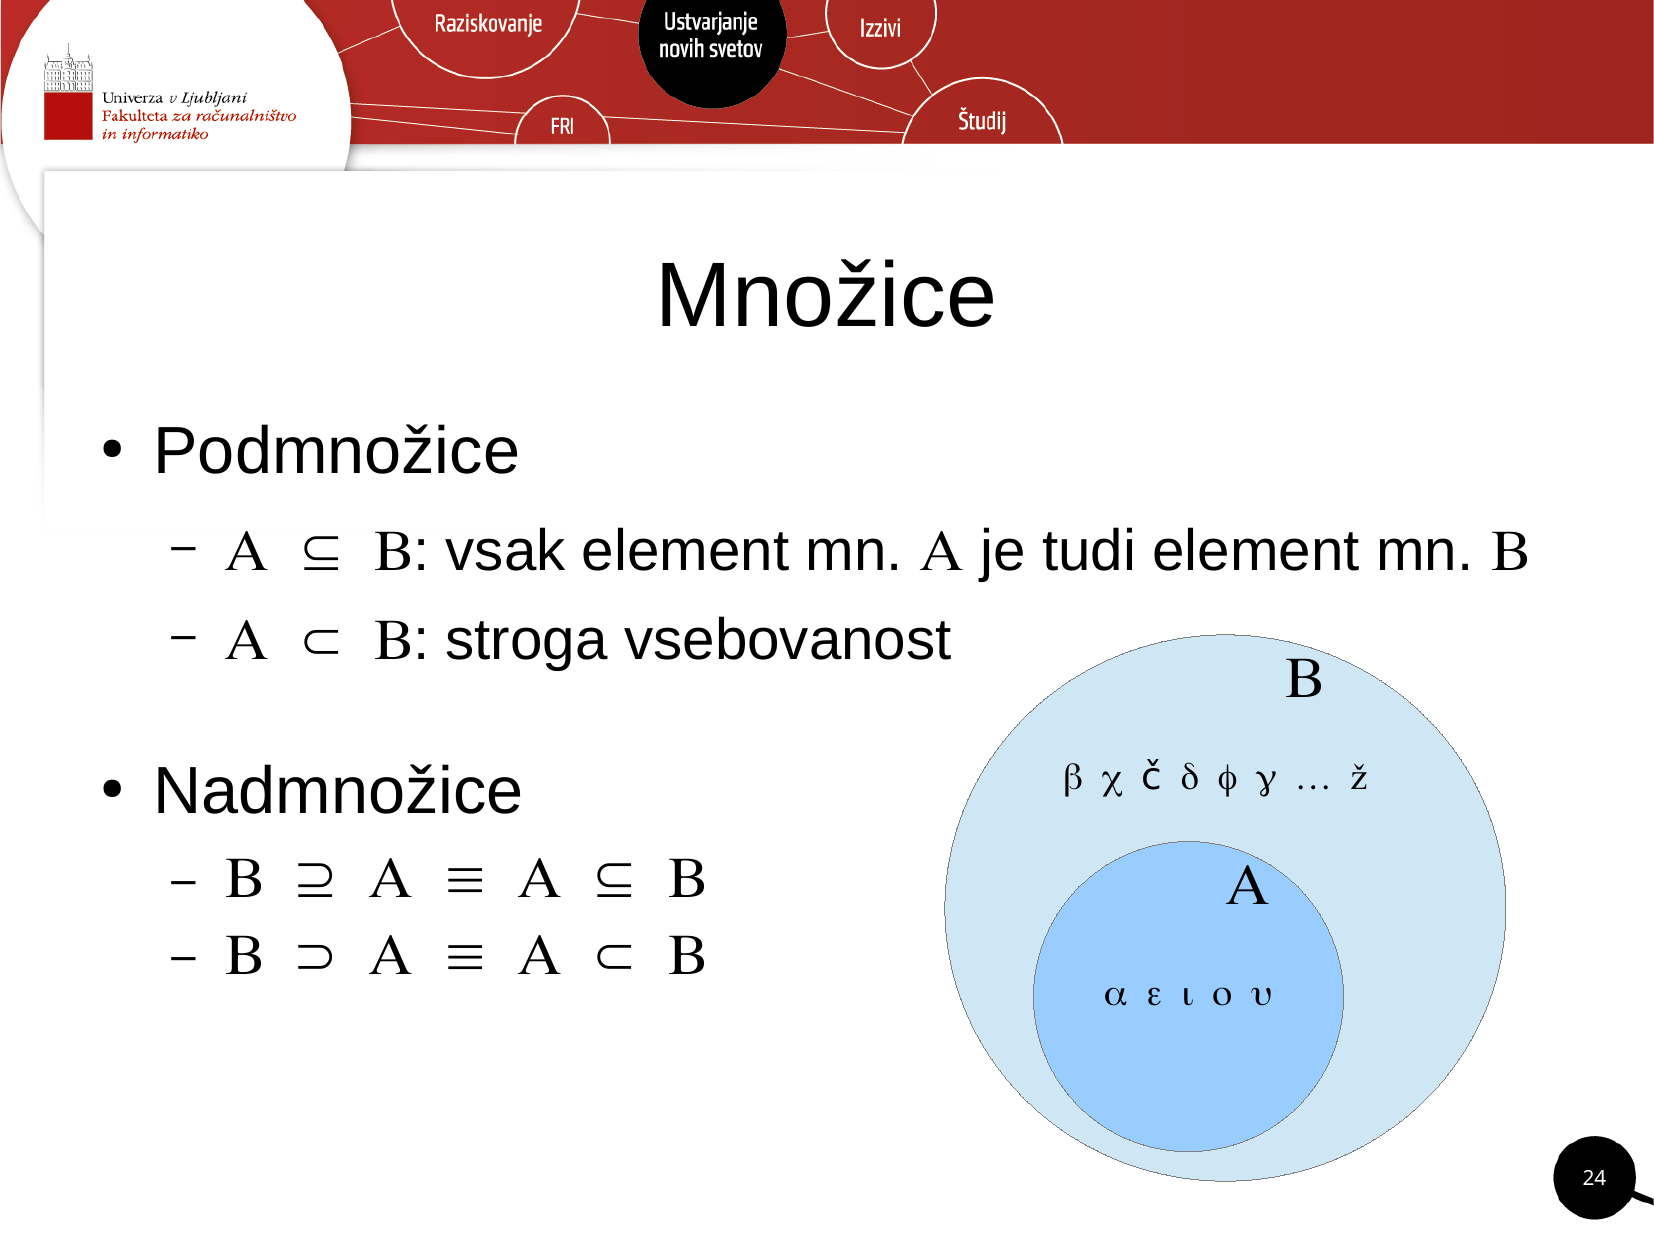

# Množice
Podmnožice
A ⊆ B: vsak element mn. A je tudi element mn. B
A ⊂ B: stroga vsebovanost
Nadmnožice
B ⊇ A ≡ A ⊆ B
B ⊃ A ≡ A ⊂ B
B
b c č d f g … ž
a e i o u
A